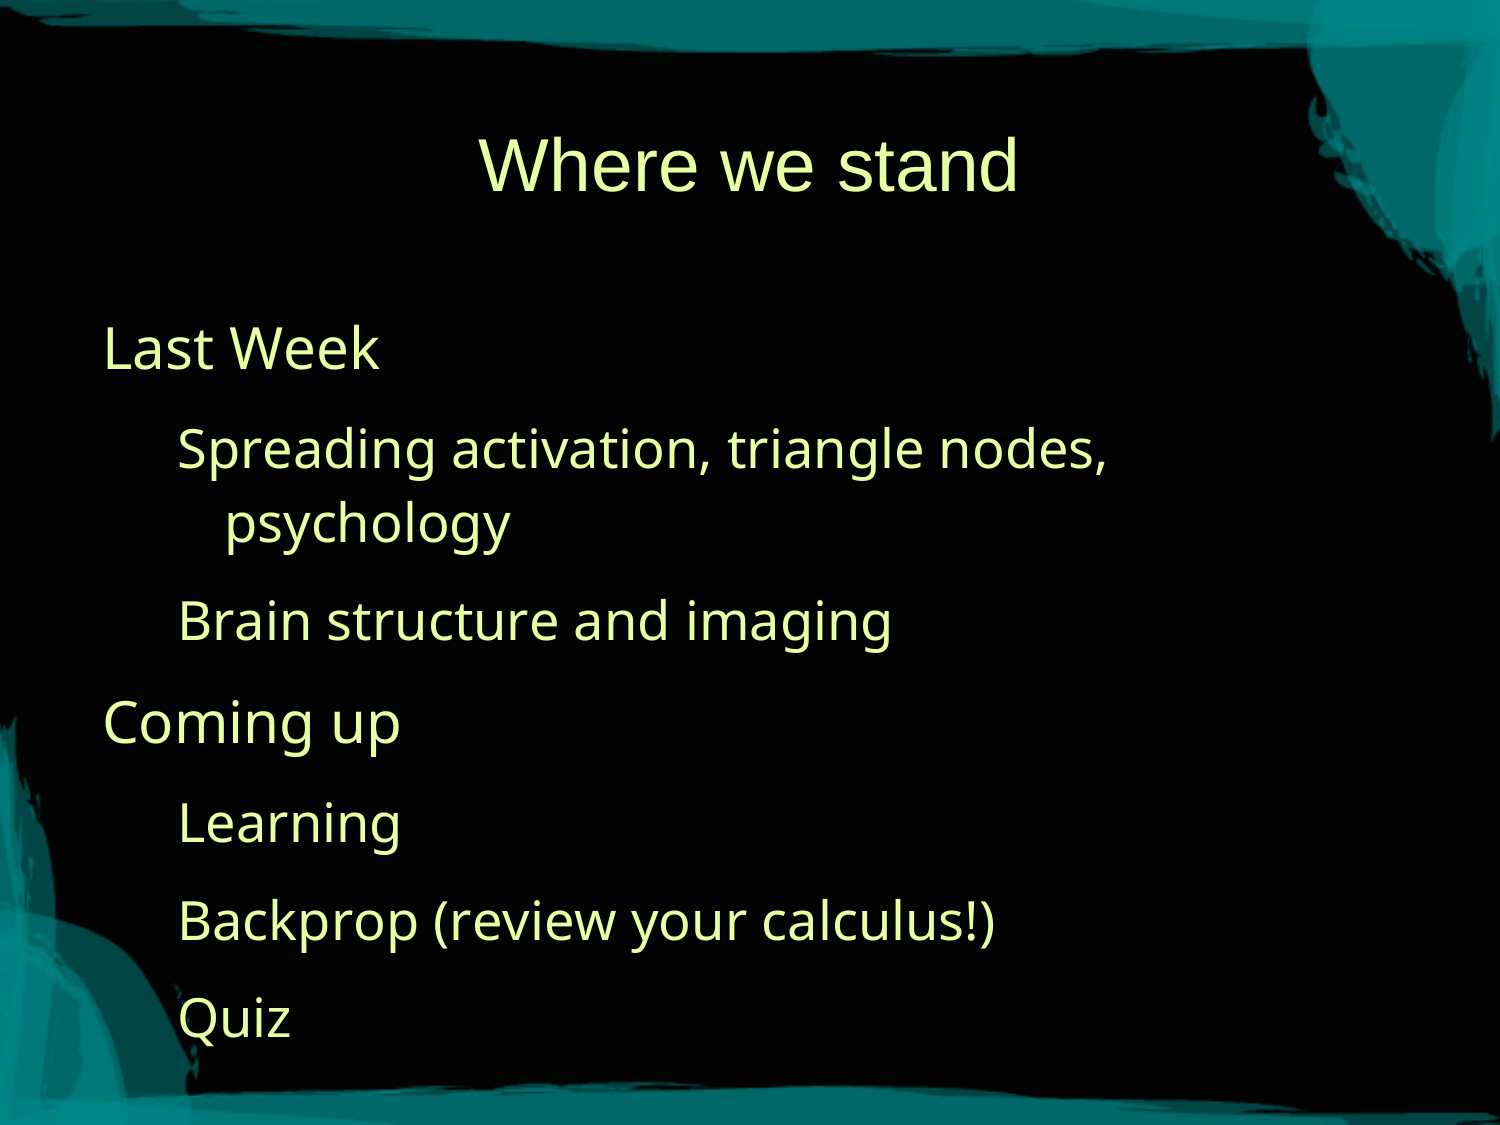

# Where we stand
Last Week
Spreading activation, triangle nodes, psychology
Brain structure and imaging
Coming up
Learning
Backprop (review your calculus!)
Quiz